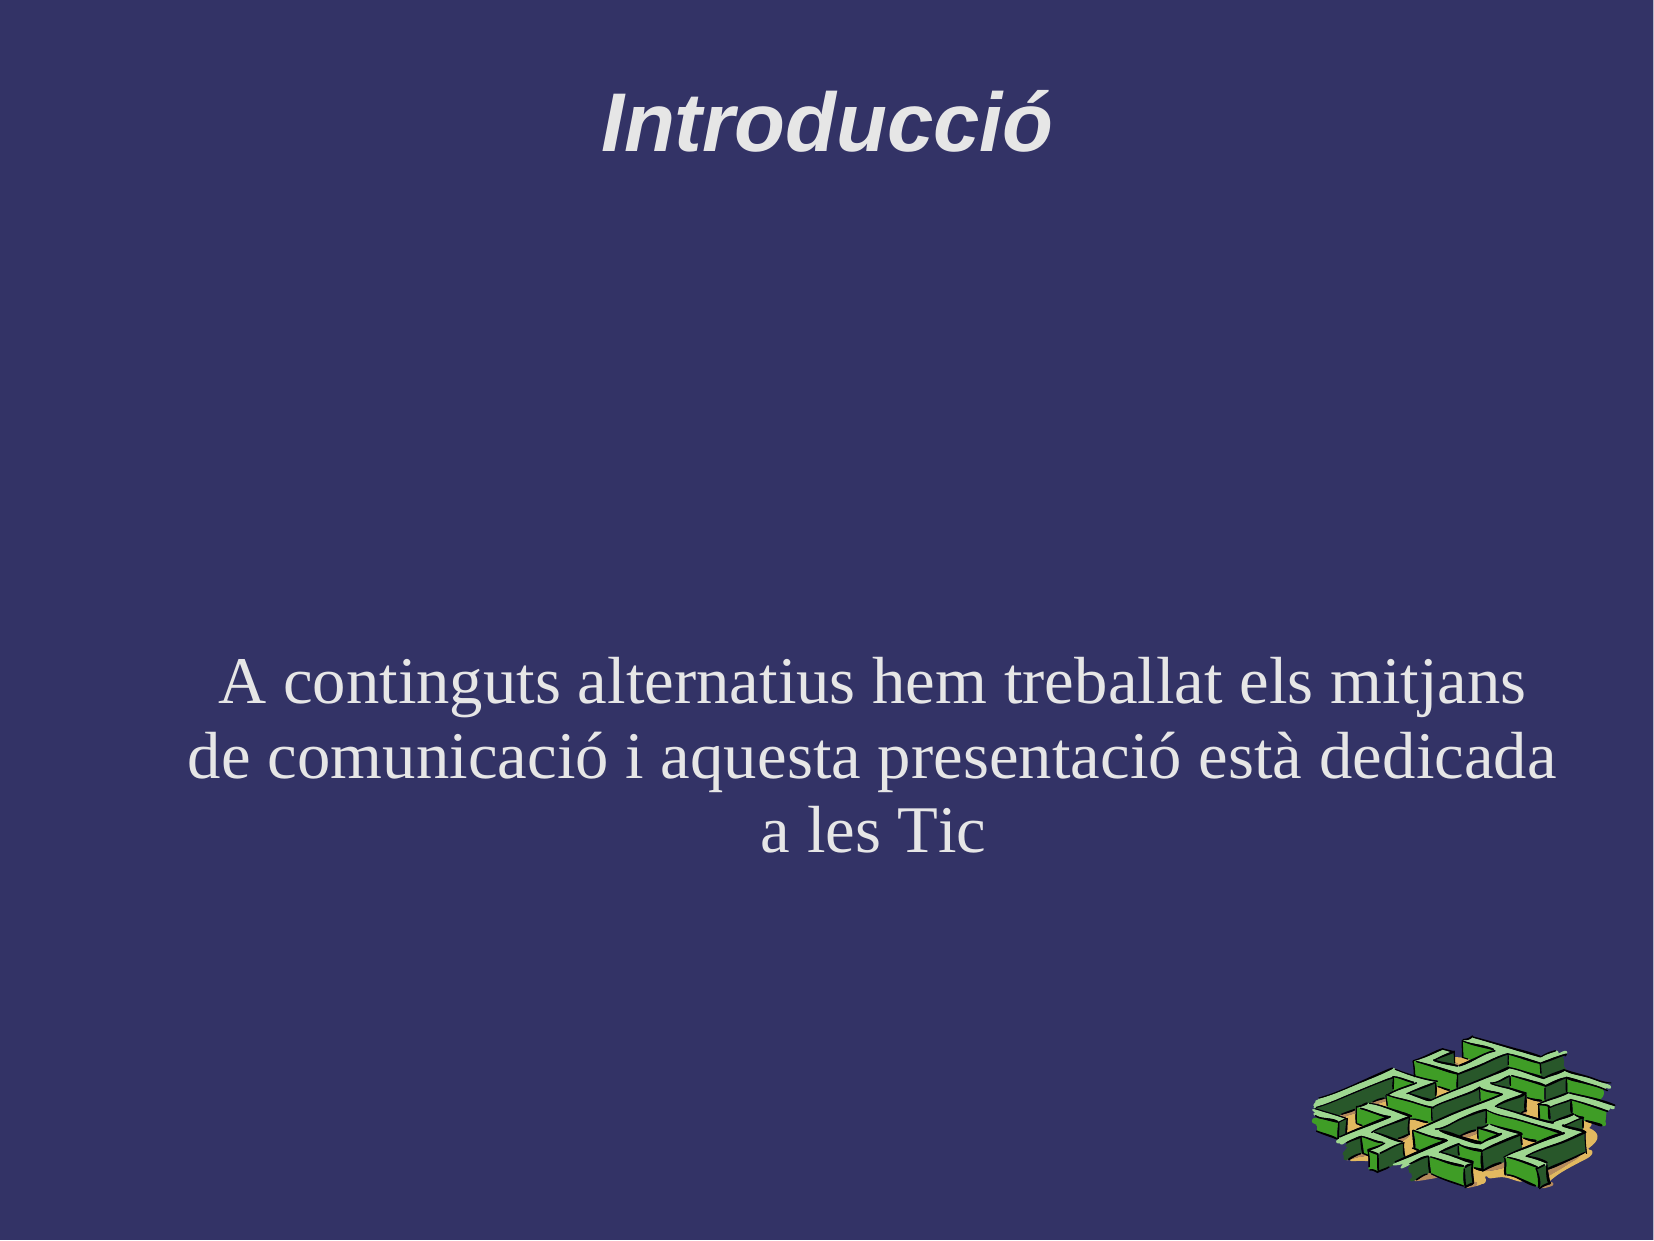

# Introducció
A continguts alternatius hem treballat els mitjans de comunicació i aquesta presentació està dedicada a les Tic